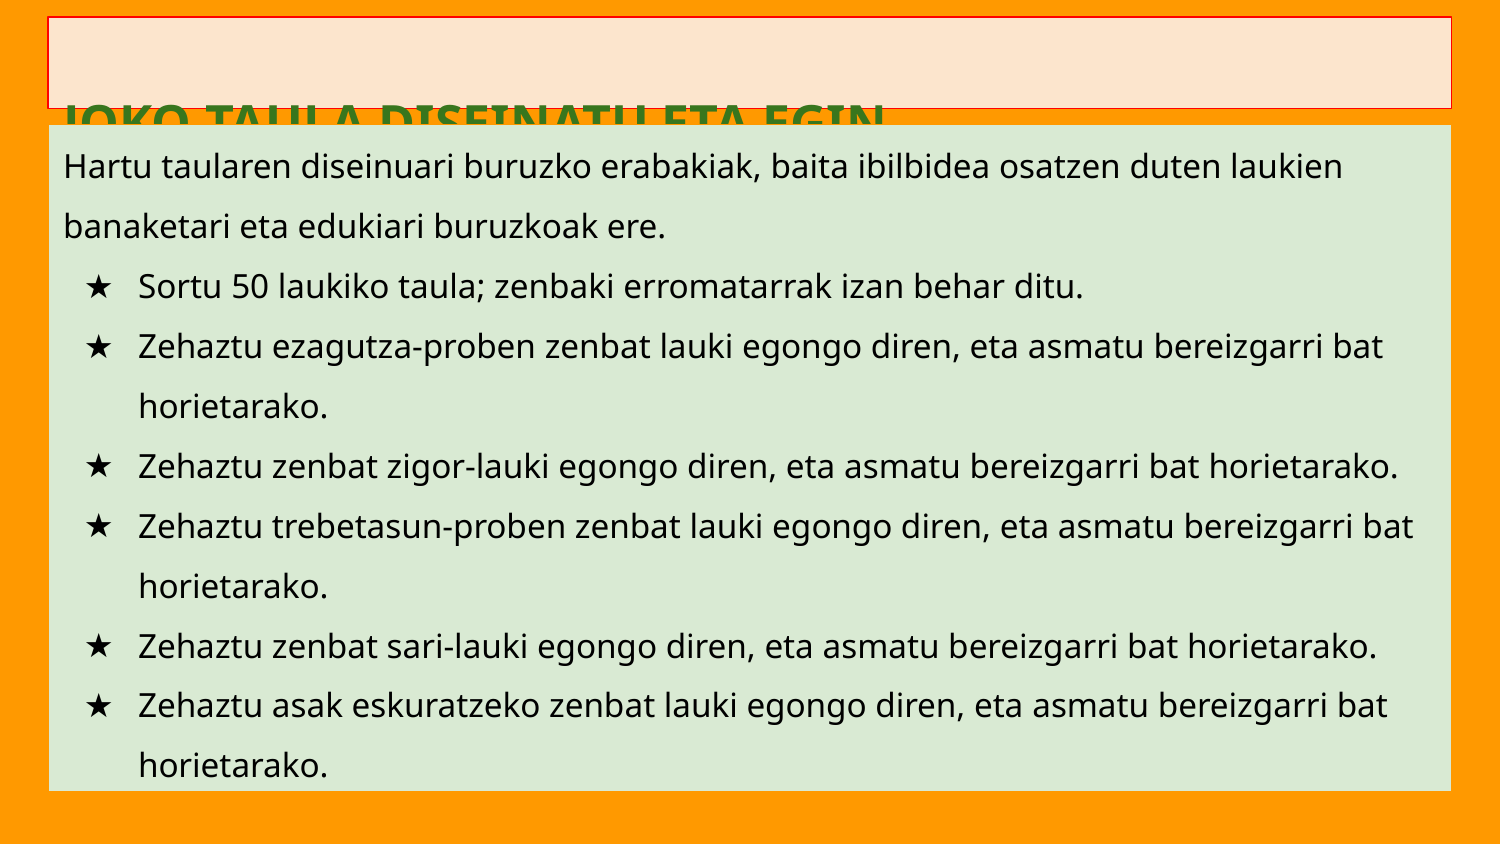

JOKO-TAULA DISEINATU ETA EGIN
Hartu taularen diseinuari buruzko erabakiak, baita ibilbidea osatzen duten laukien banaketari eta edukiari buruzkoak ere.
Sortu 50 laukiko taula; zenbaki erromatarrak izan behar ditu.
Zehaztu ezagutza-proben zenbat lauki egongo diren, eta asmatu bereizgarri bat horietarako.
Zehaztu zenbat zigor-lauki egongo diren, eta asmatu bereizgarri bat horietarako.
Zehaztu trebetasun-proben zenbat lauki egongo diren, eta asmatu bereizgarri bat horietarako.
Zehaztu zenbat sari-lauki egongo diren, eta asmatu bereizgarri bat horietarako.
Zehaztu asak eskuratzeko zenbat lauki egongo diren, eta asmatu bereizgarri bat horietarako.